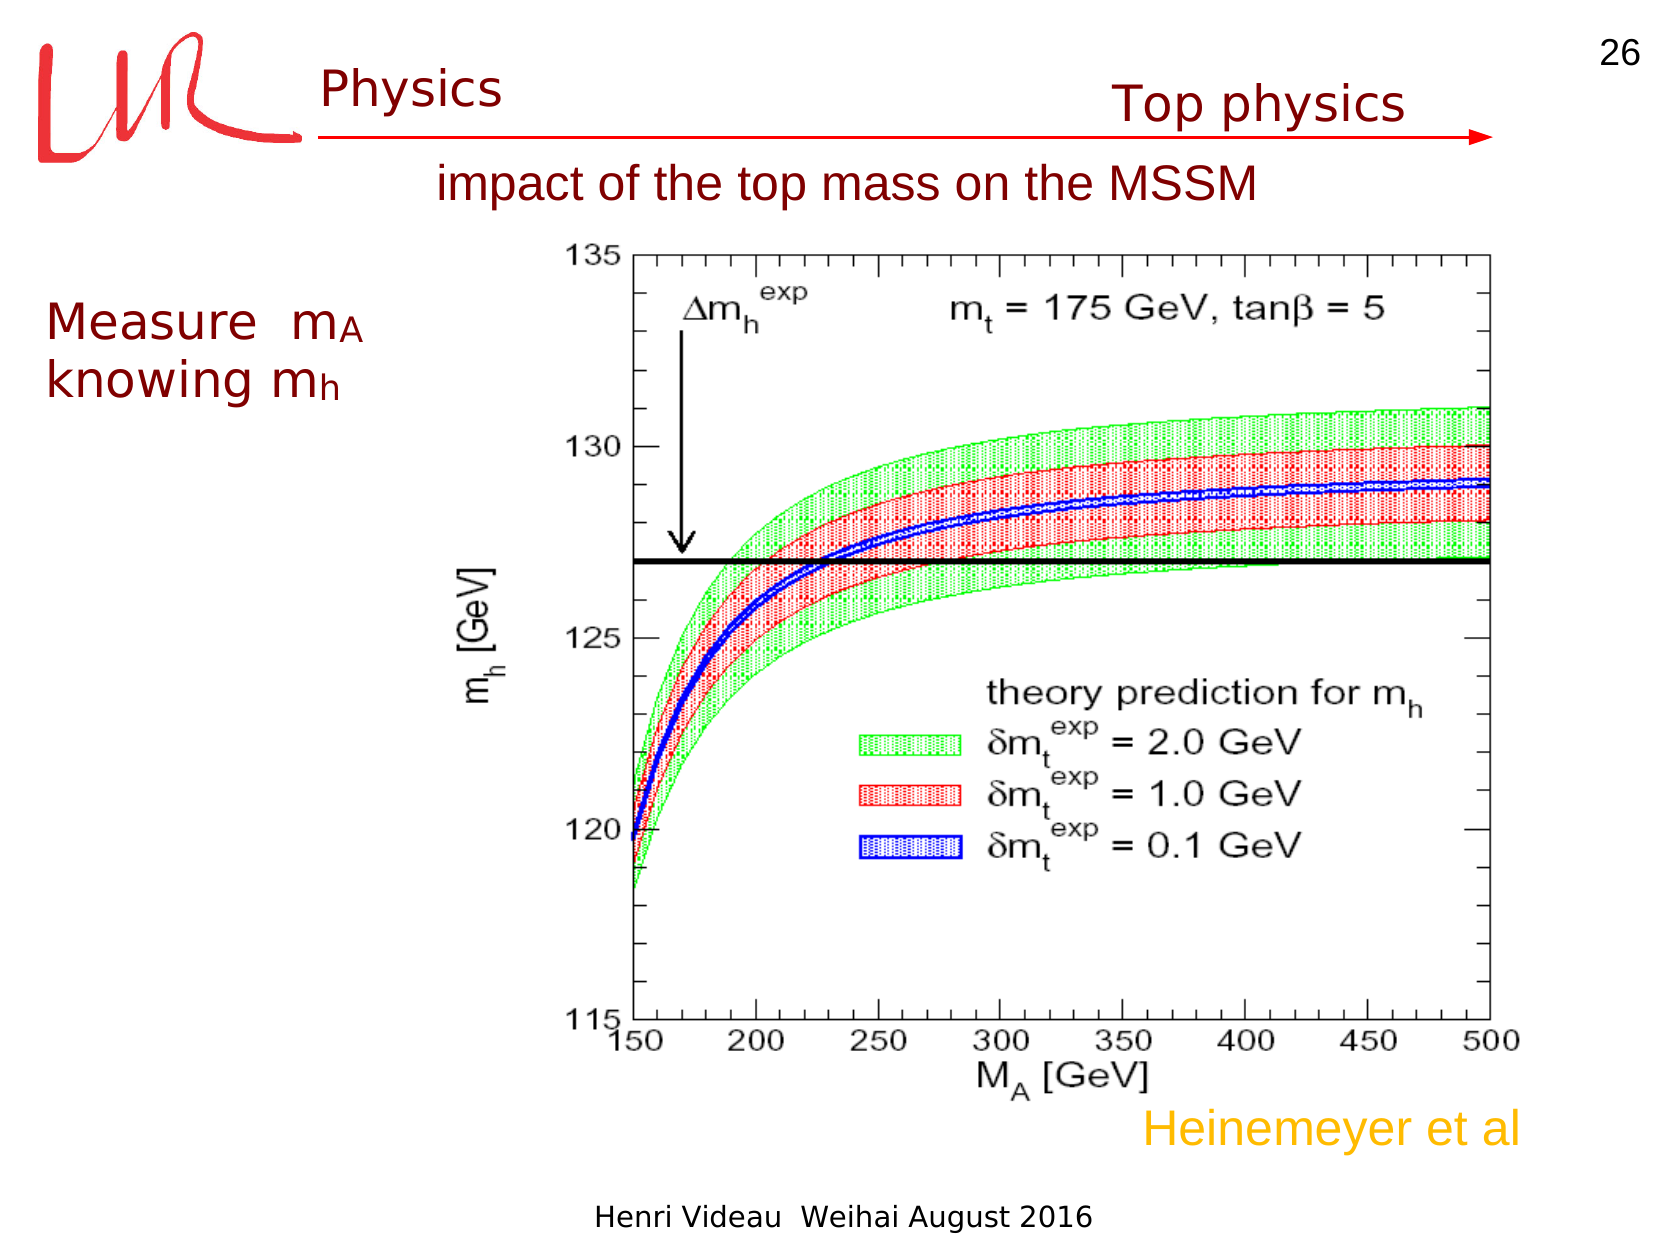

Top physics
impact of the top mass on the MSSM
Measure mA
knowing mh
Heinemeyer et al